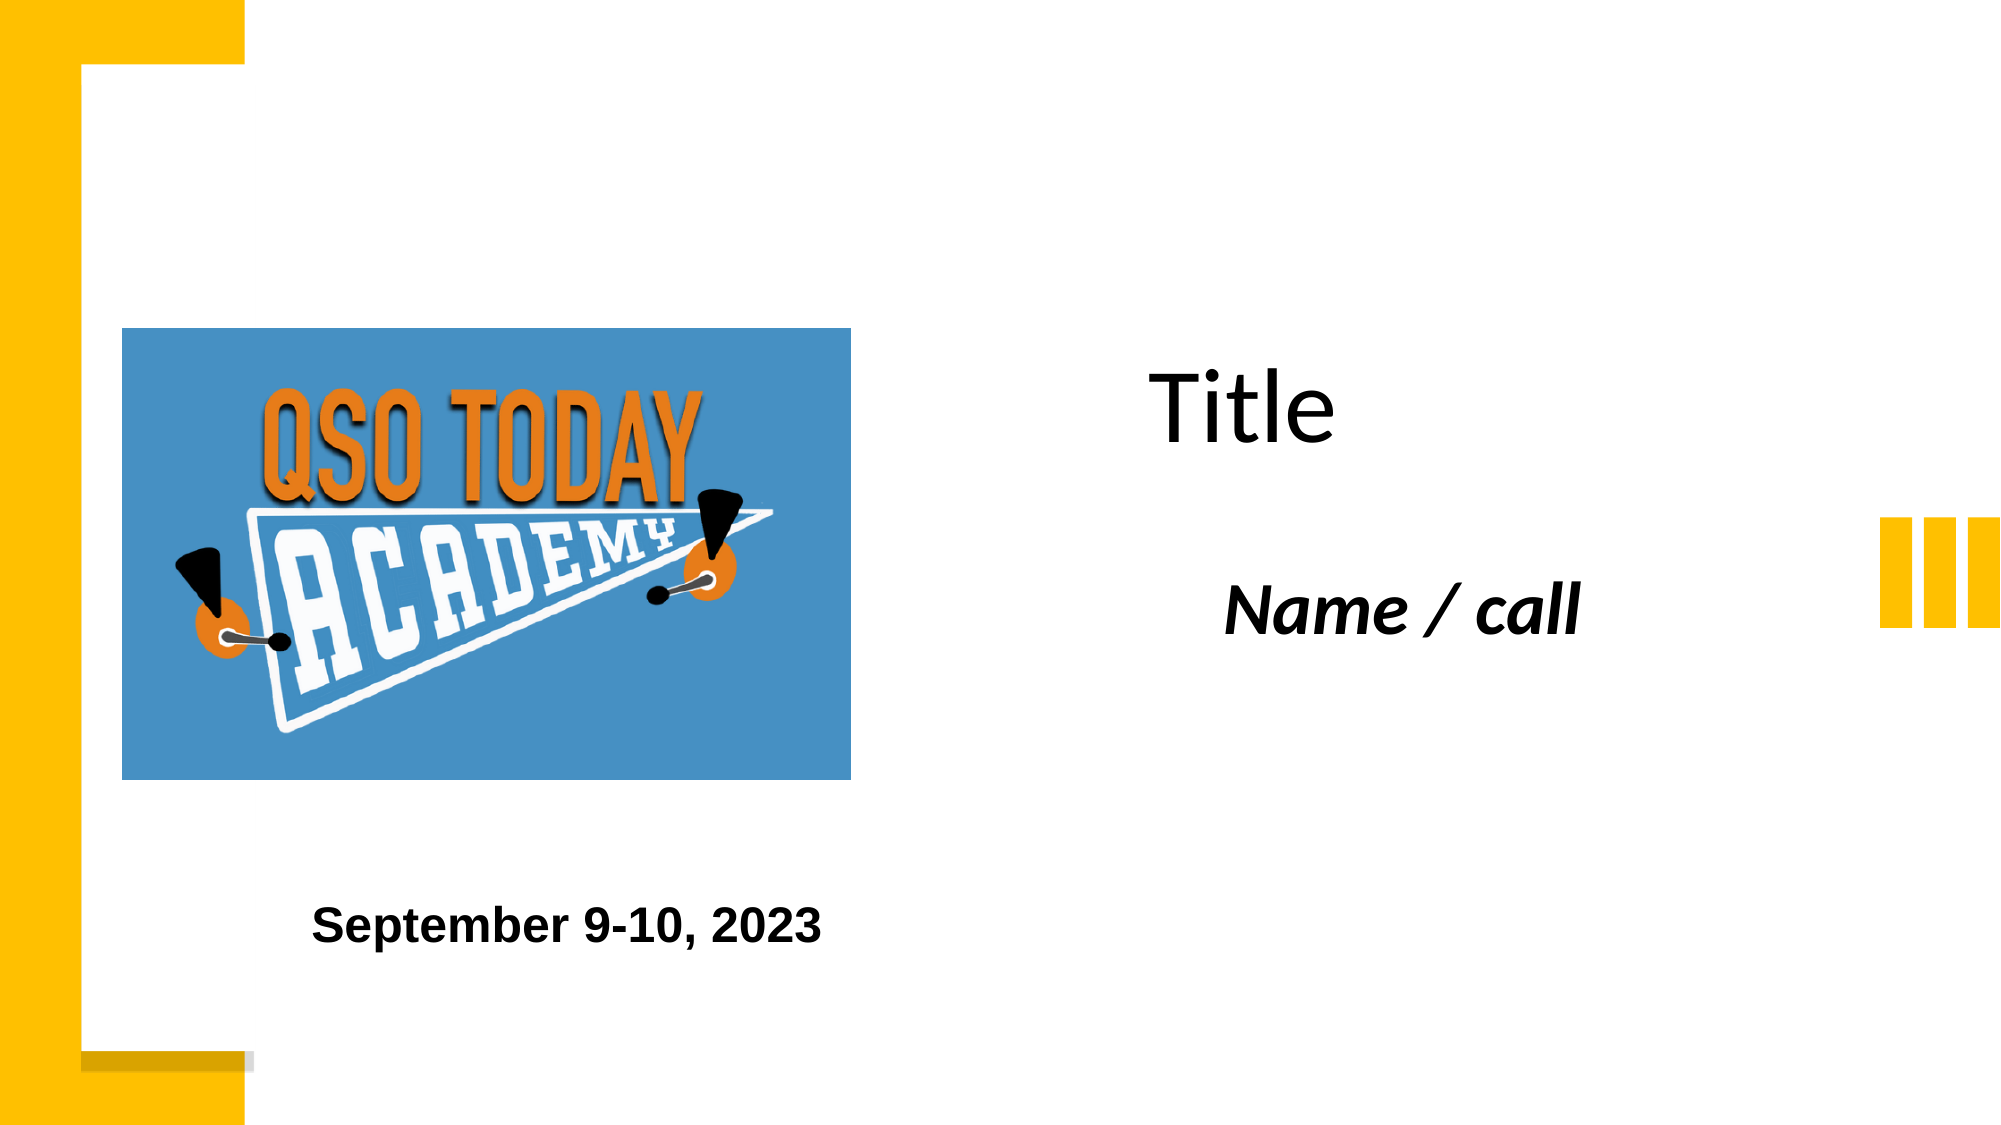

Title
Name / call
September 9-10, 2023